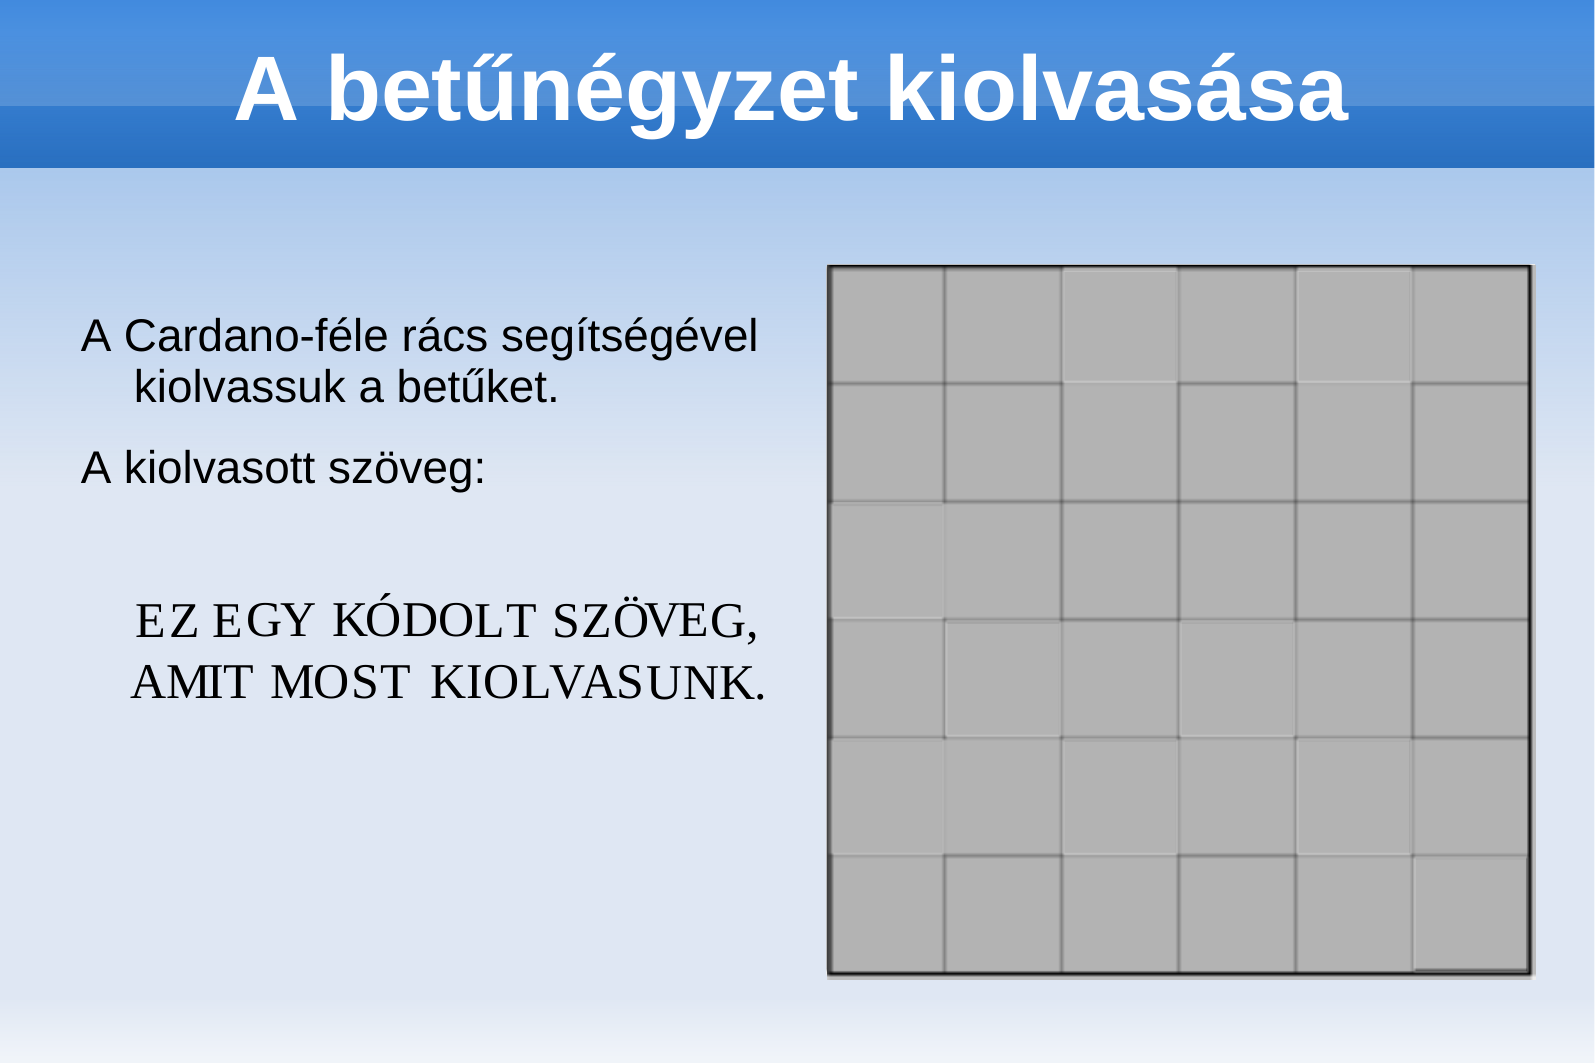

# A betűnégyzet kiolvasása
Z
E
O
L
L
M
A Cardano-féle rács segítségével kiolvassuk a betűket.
A kiolvasott szöveg:
S
I
Z
E
T
T
G
Y
V
M
Ö
V
D
O
G
Y
K
Ó
V
E
L
T
S
E
Z
E
Ö
Z
G,
K
S
A
E
S
O
T
S
K
A
M
I
M
O
T
I
O
L
V
A
S
K
U
N
.
D
Ó
T
N
K
U
O
I
K
A
.
G,